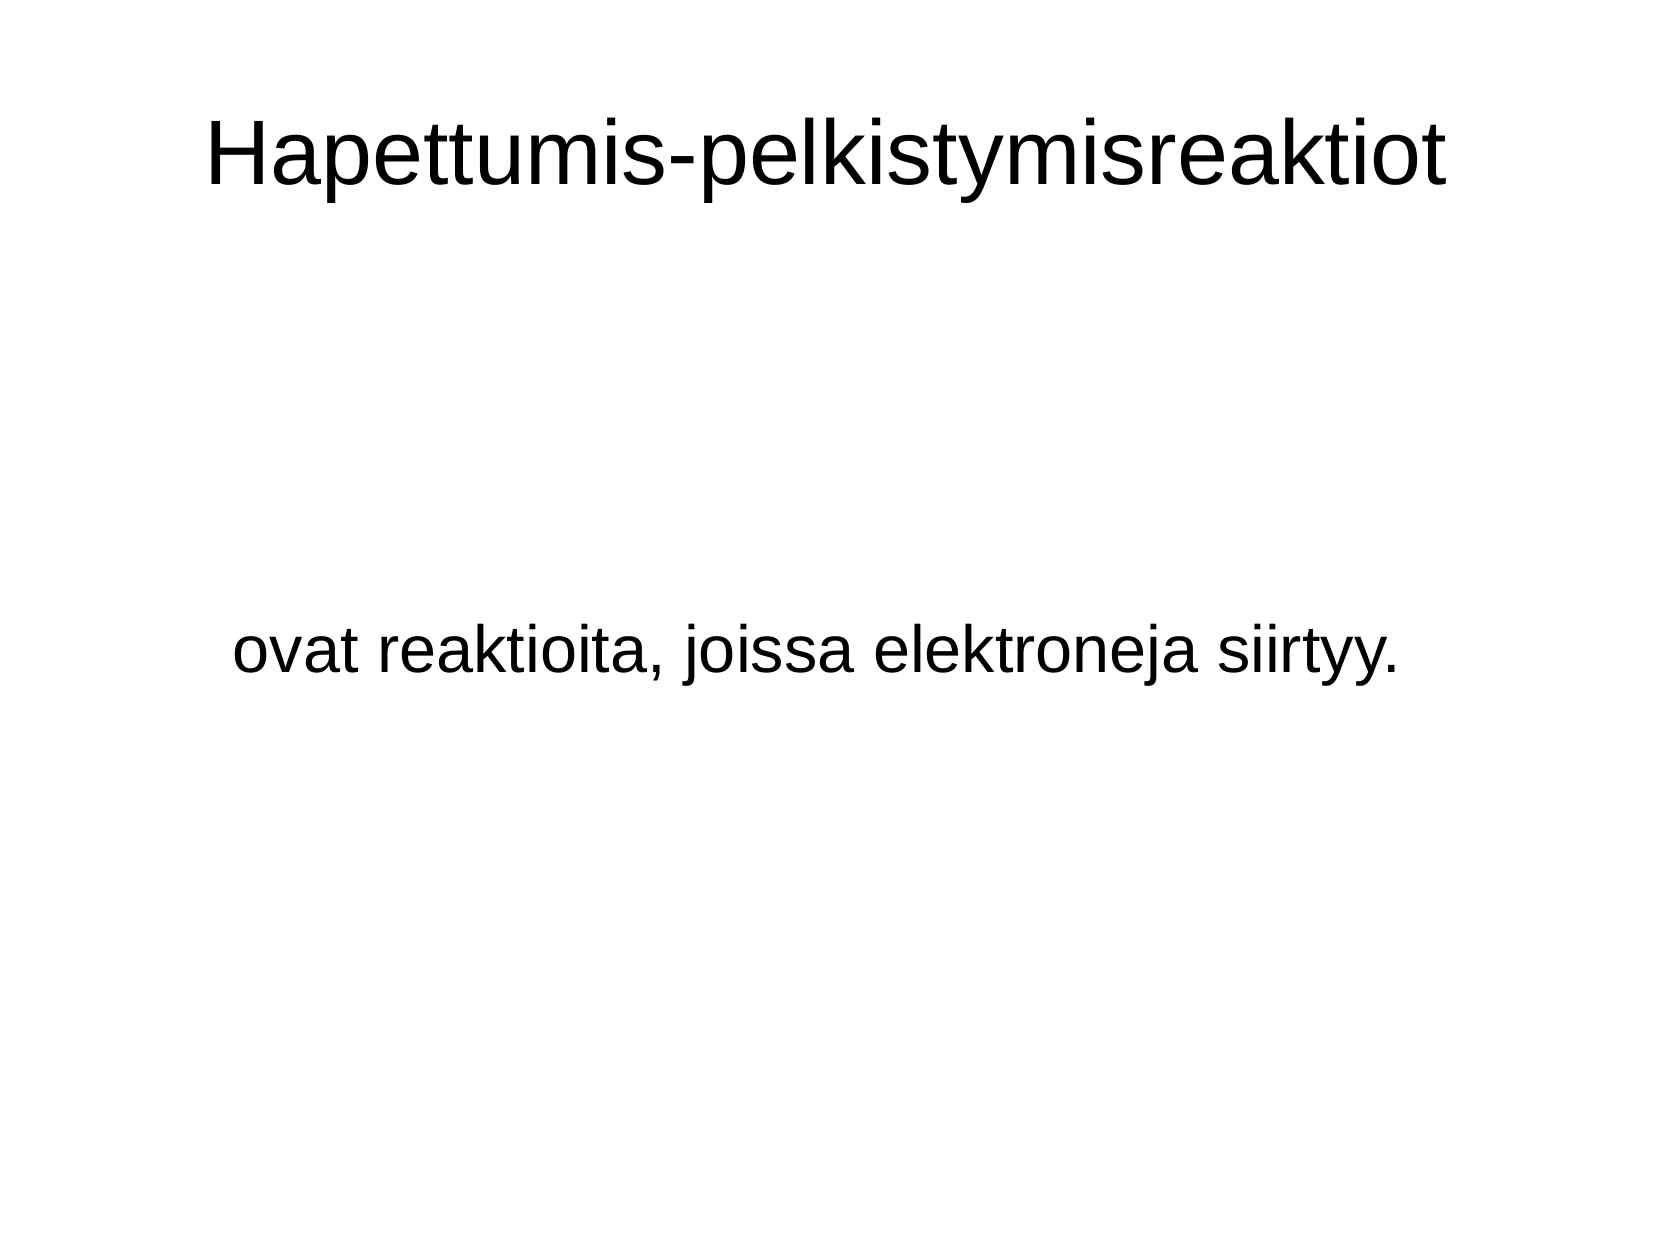

# Hapettumis-pelkistymisreaktiot
ovat reaktioita, joissa elektroneja siirtyy.